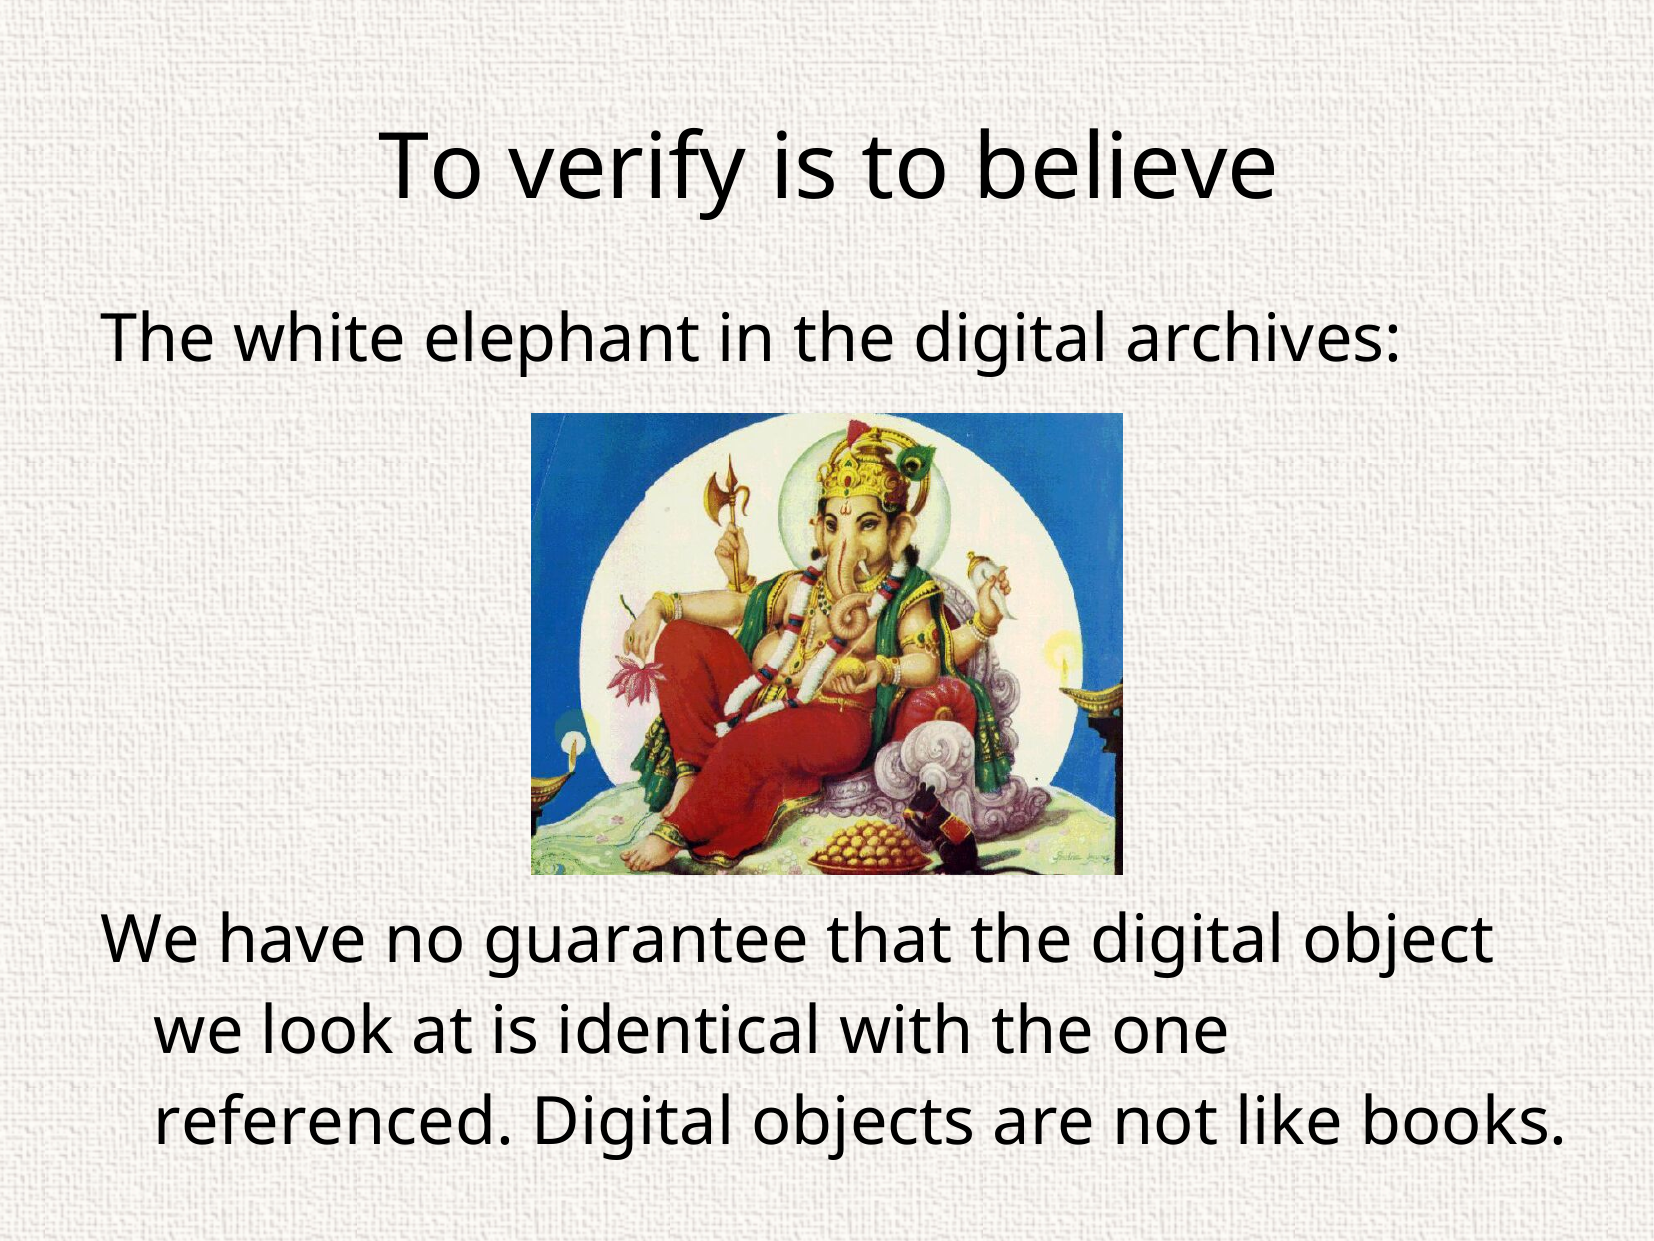

# To verify is to believe
The white elephant in the digital archives:
We have no guarantee that the digital object we look at is identical with the one referenced. Digital objects are not like books.